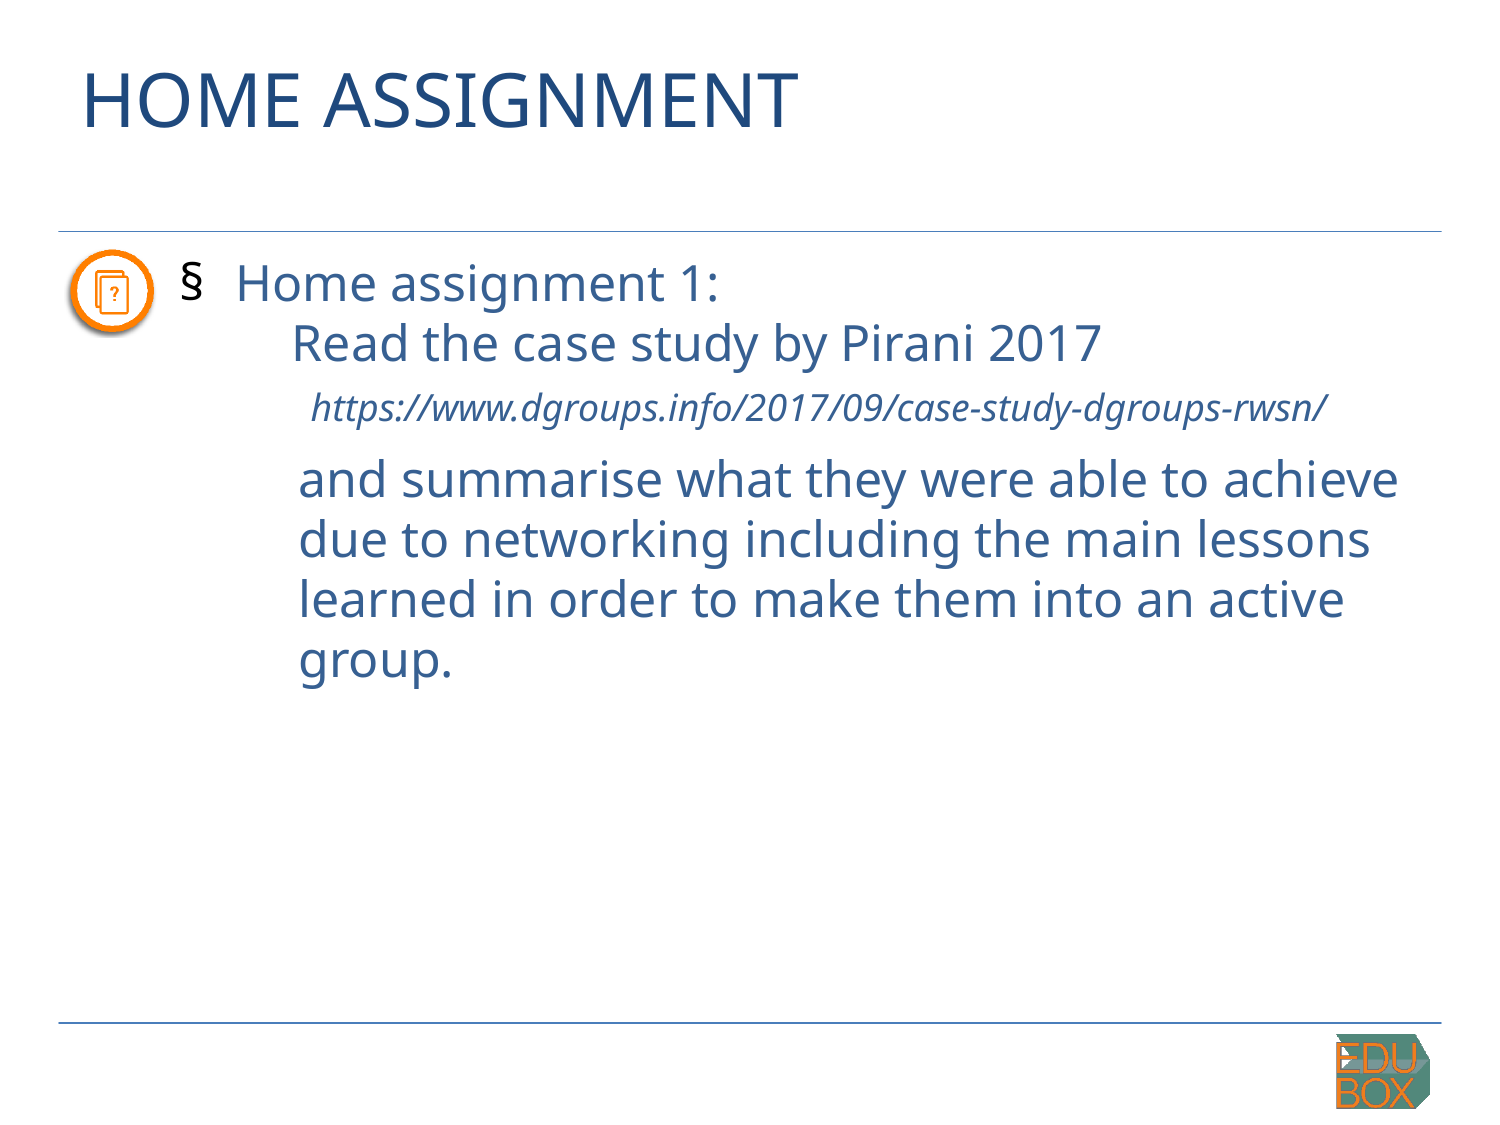

# HOME ASSIGNMENT
Home assignment 1:
Read the case study by Pirani 2017
https://www.dgroups.info/2017/09/case-study-dgroups-rwsn/
and summarise what they were able to achieve due to networking including the main lessons learned in order to make them into an active group.